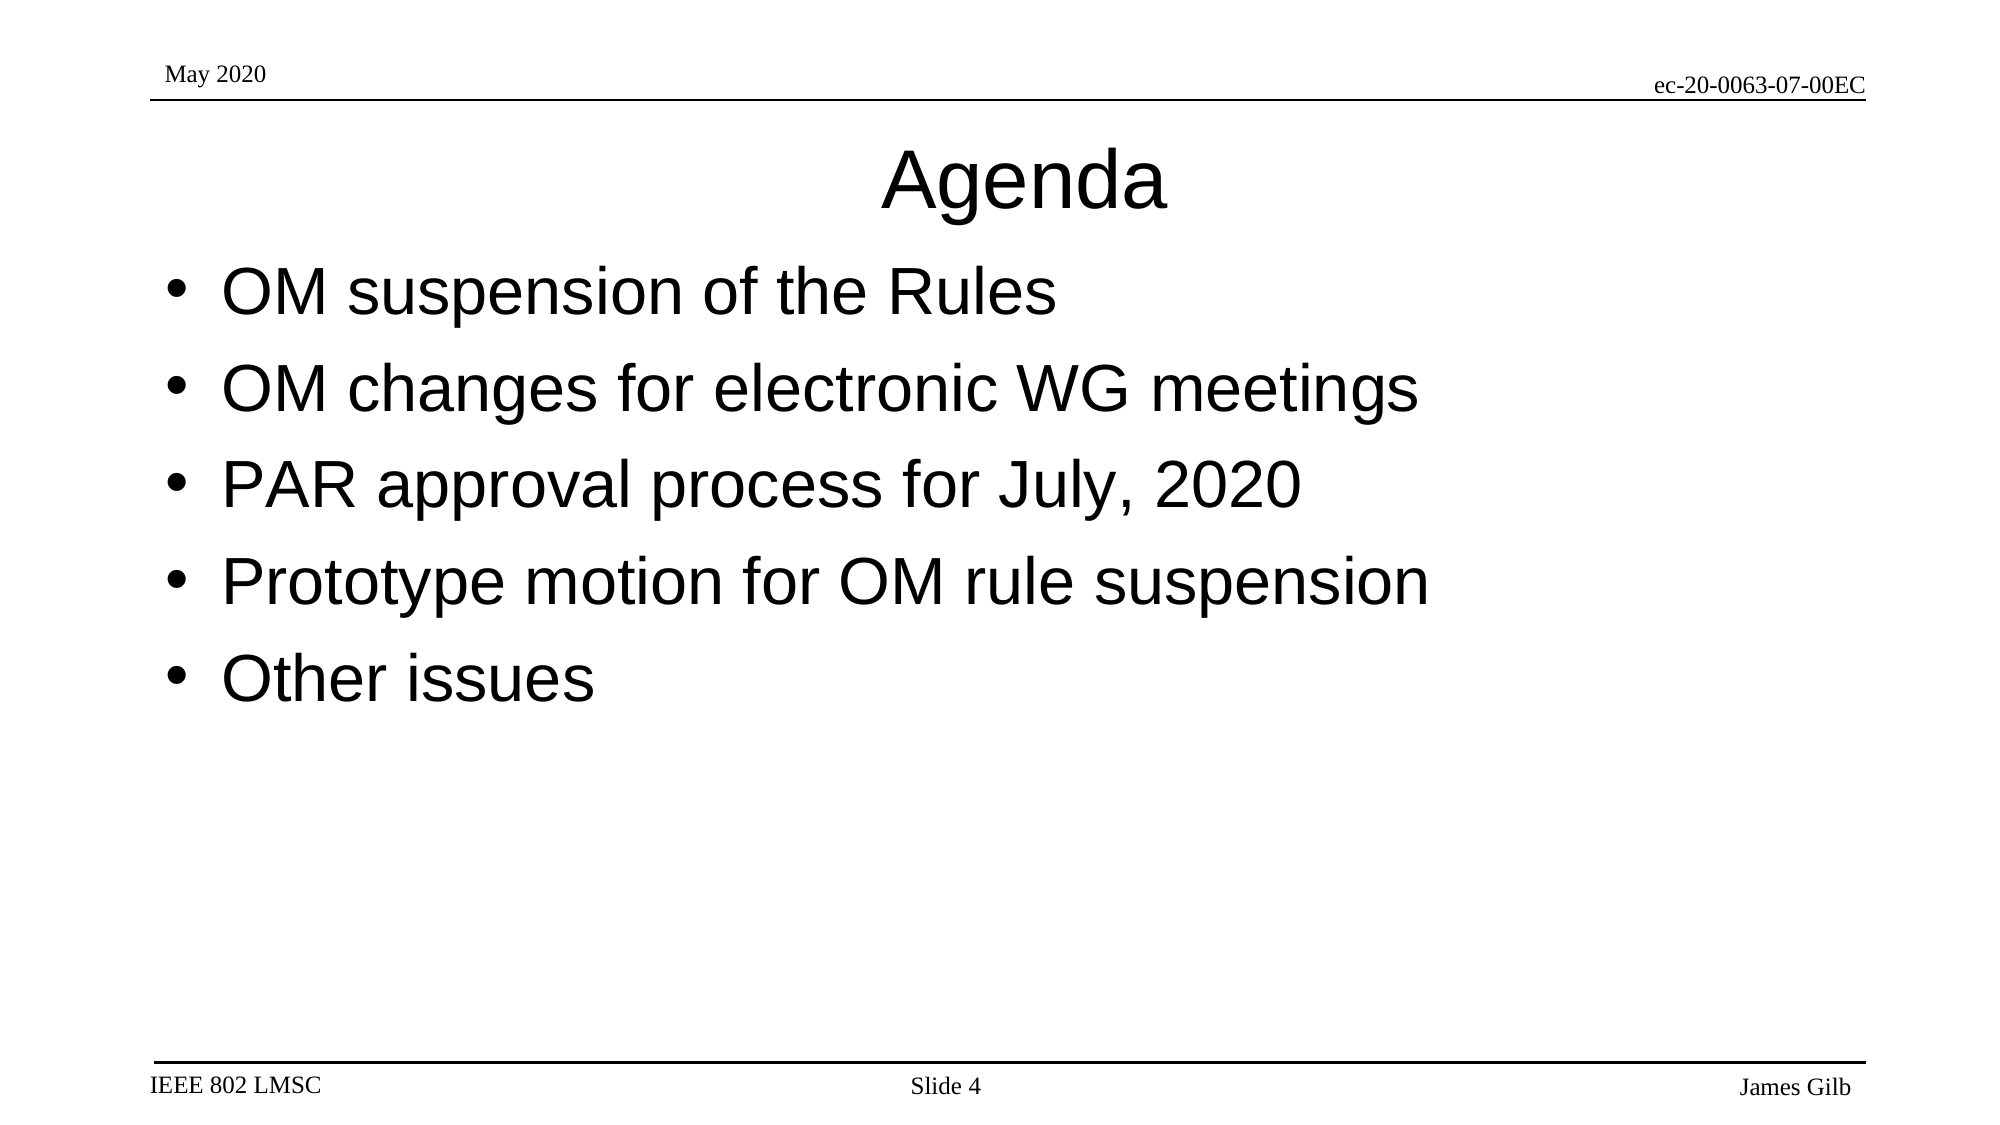

# Agenda
OM suspension of the Rules
OM changes for electronic WG meetings
PAR approval process for July, 2020
Prototype motion for OM rule suspension
Other issues
4